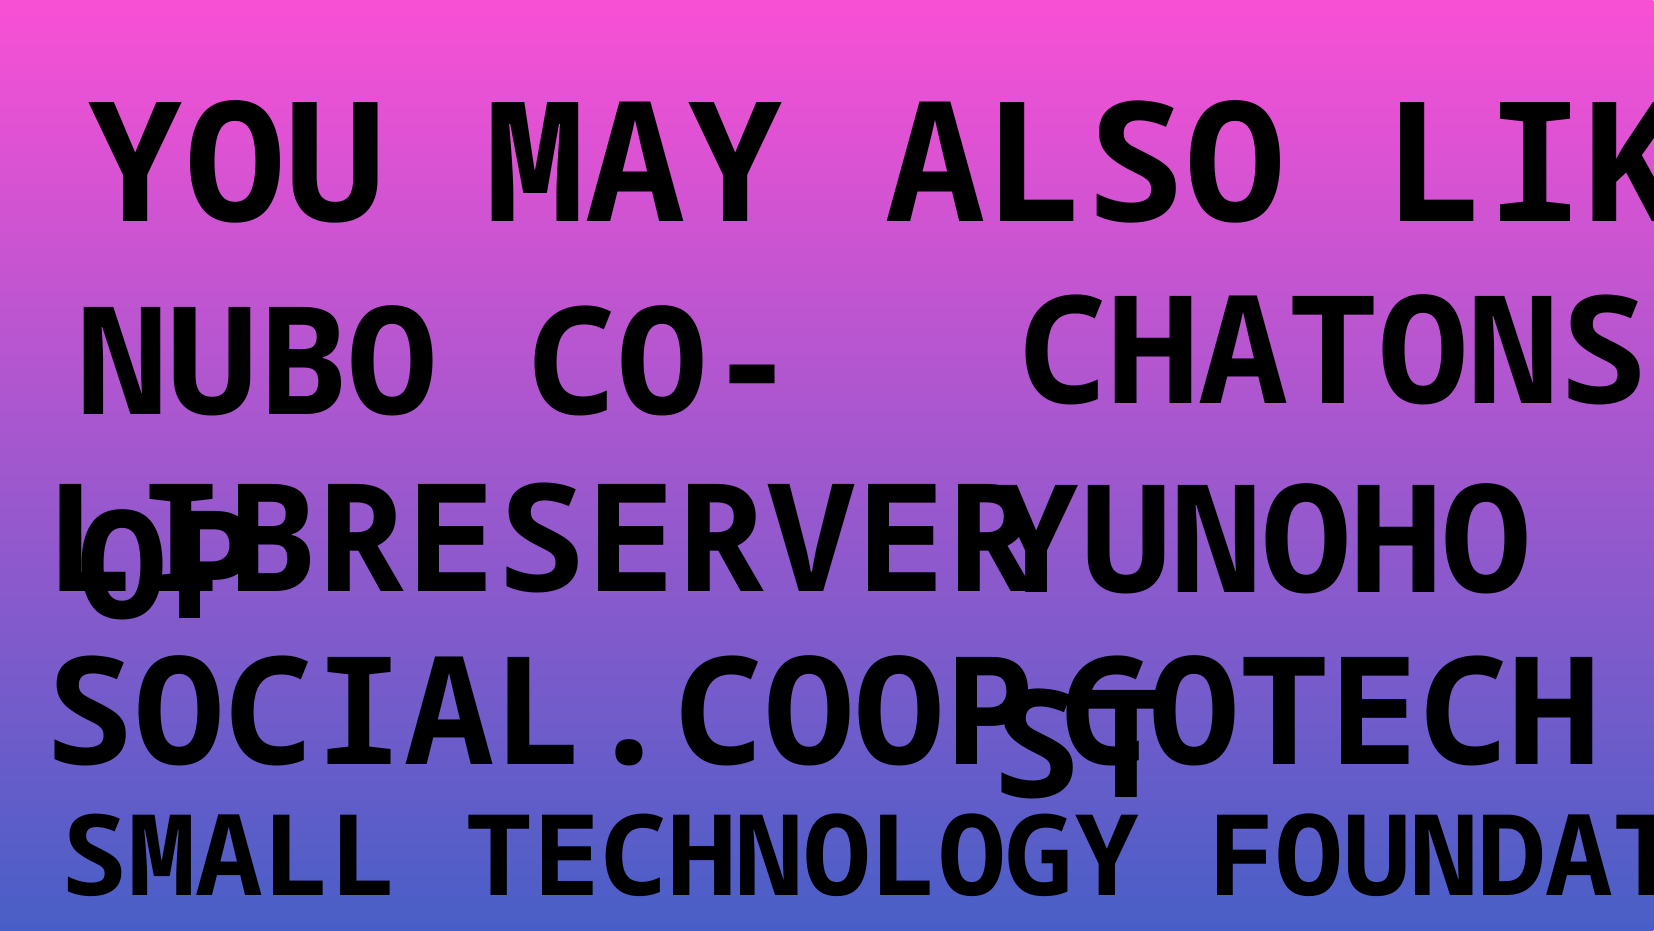

YOU MAY ALSO LIKE
CHATONS
NUBO CO-OP
LIBRESERVER
YUNOHOST
SOCIAL.COOP
COTECH
SMALL TECHNOLOGY FOUNDATION